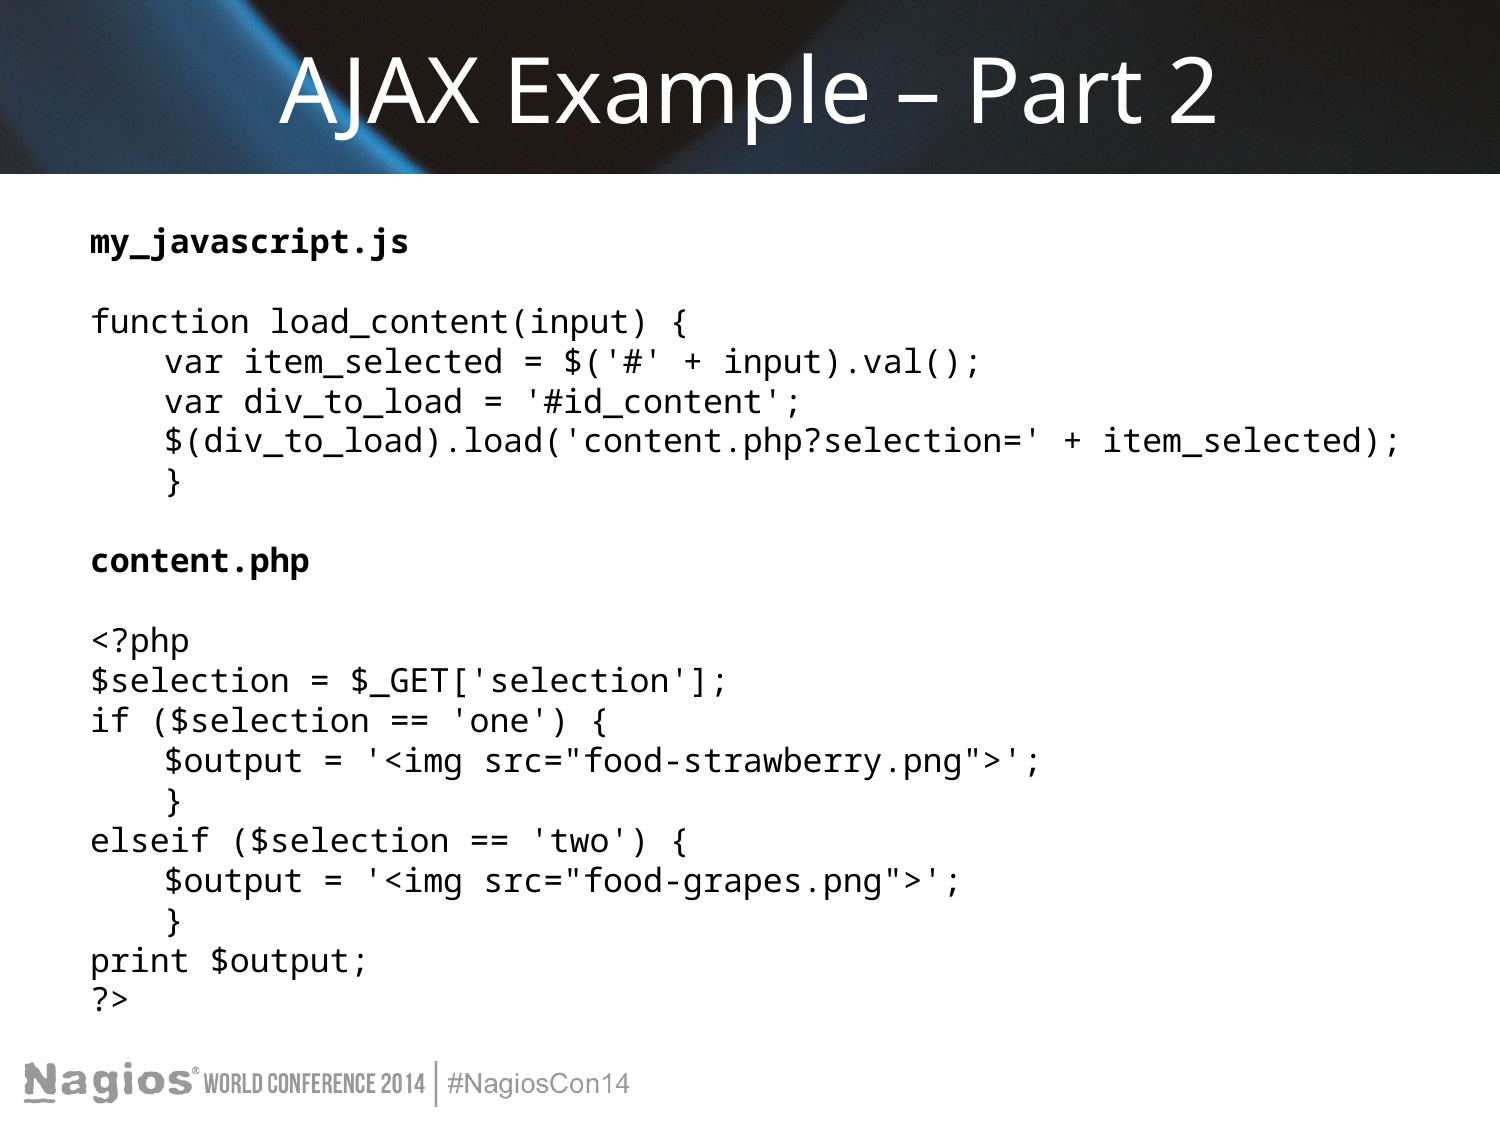

# AJAX Example – Part 2
my_javascript.js
function load_content(input) {
	var item_selected = $('#' + input).val();
	var div_to_load = '#id_content';
	$(div_to_load).load('content.php?selection=' + item_selected);
	}
content.php
<?php
$selection = $_GET['selection'];
if ($selection == 'one') {
	$output = '<img src="food-strawberry.png">';
	}
elseif ($selection == 'two') {
	$output = '<img src="food-grapes.png">';
	}
print $output;
?>